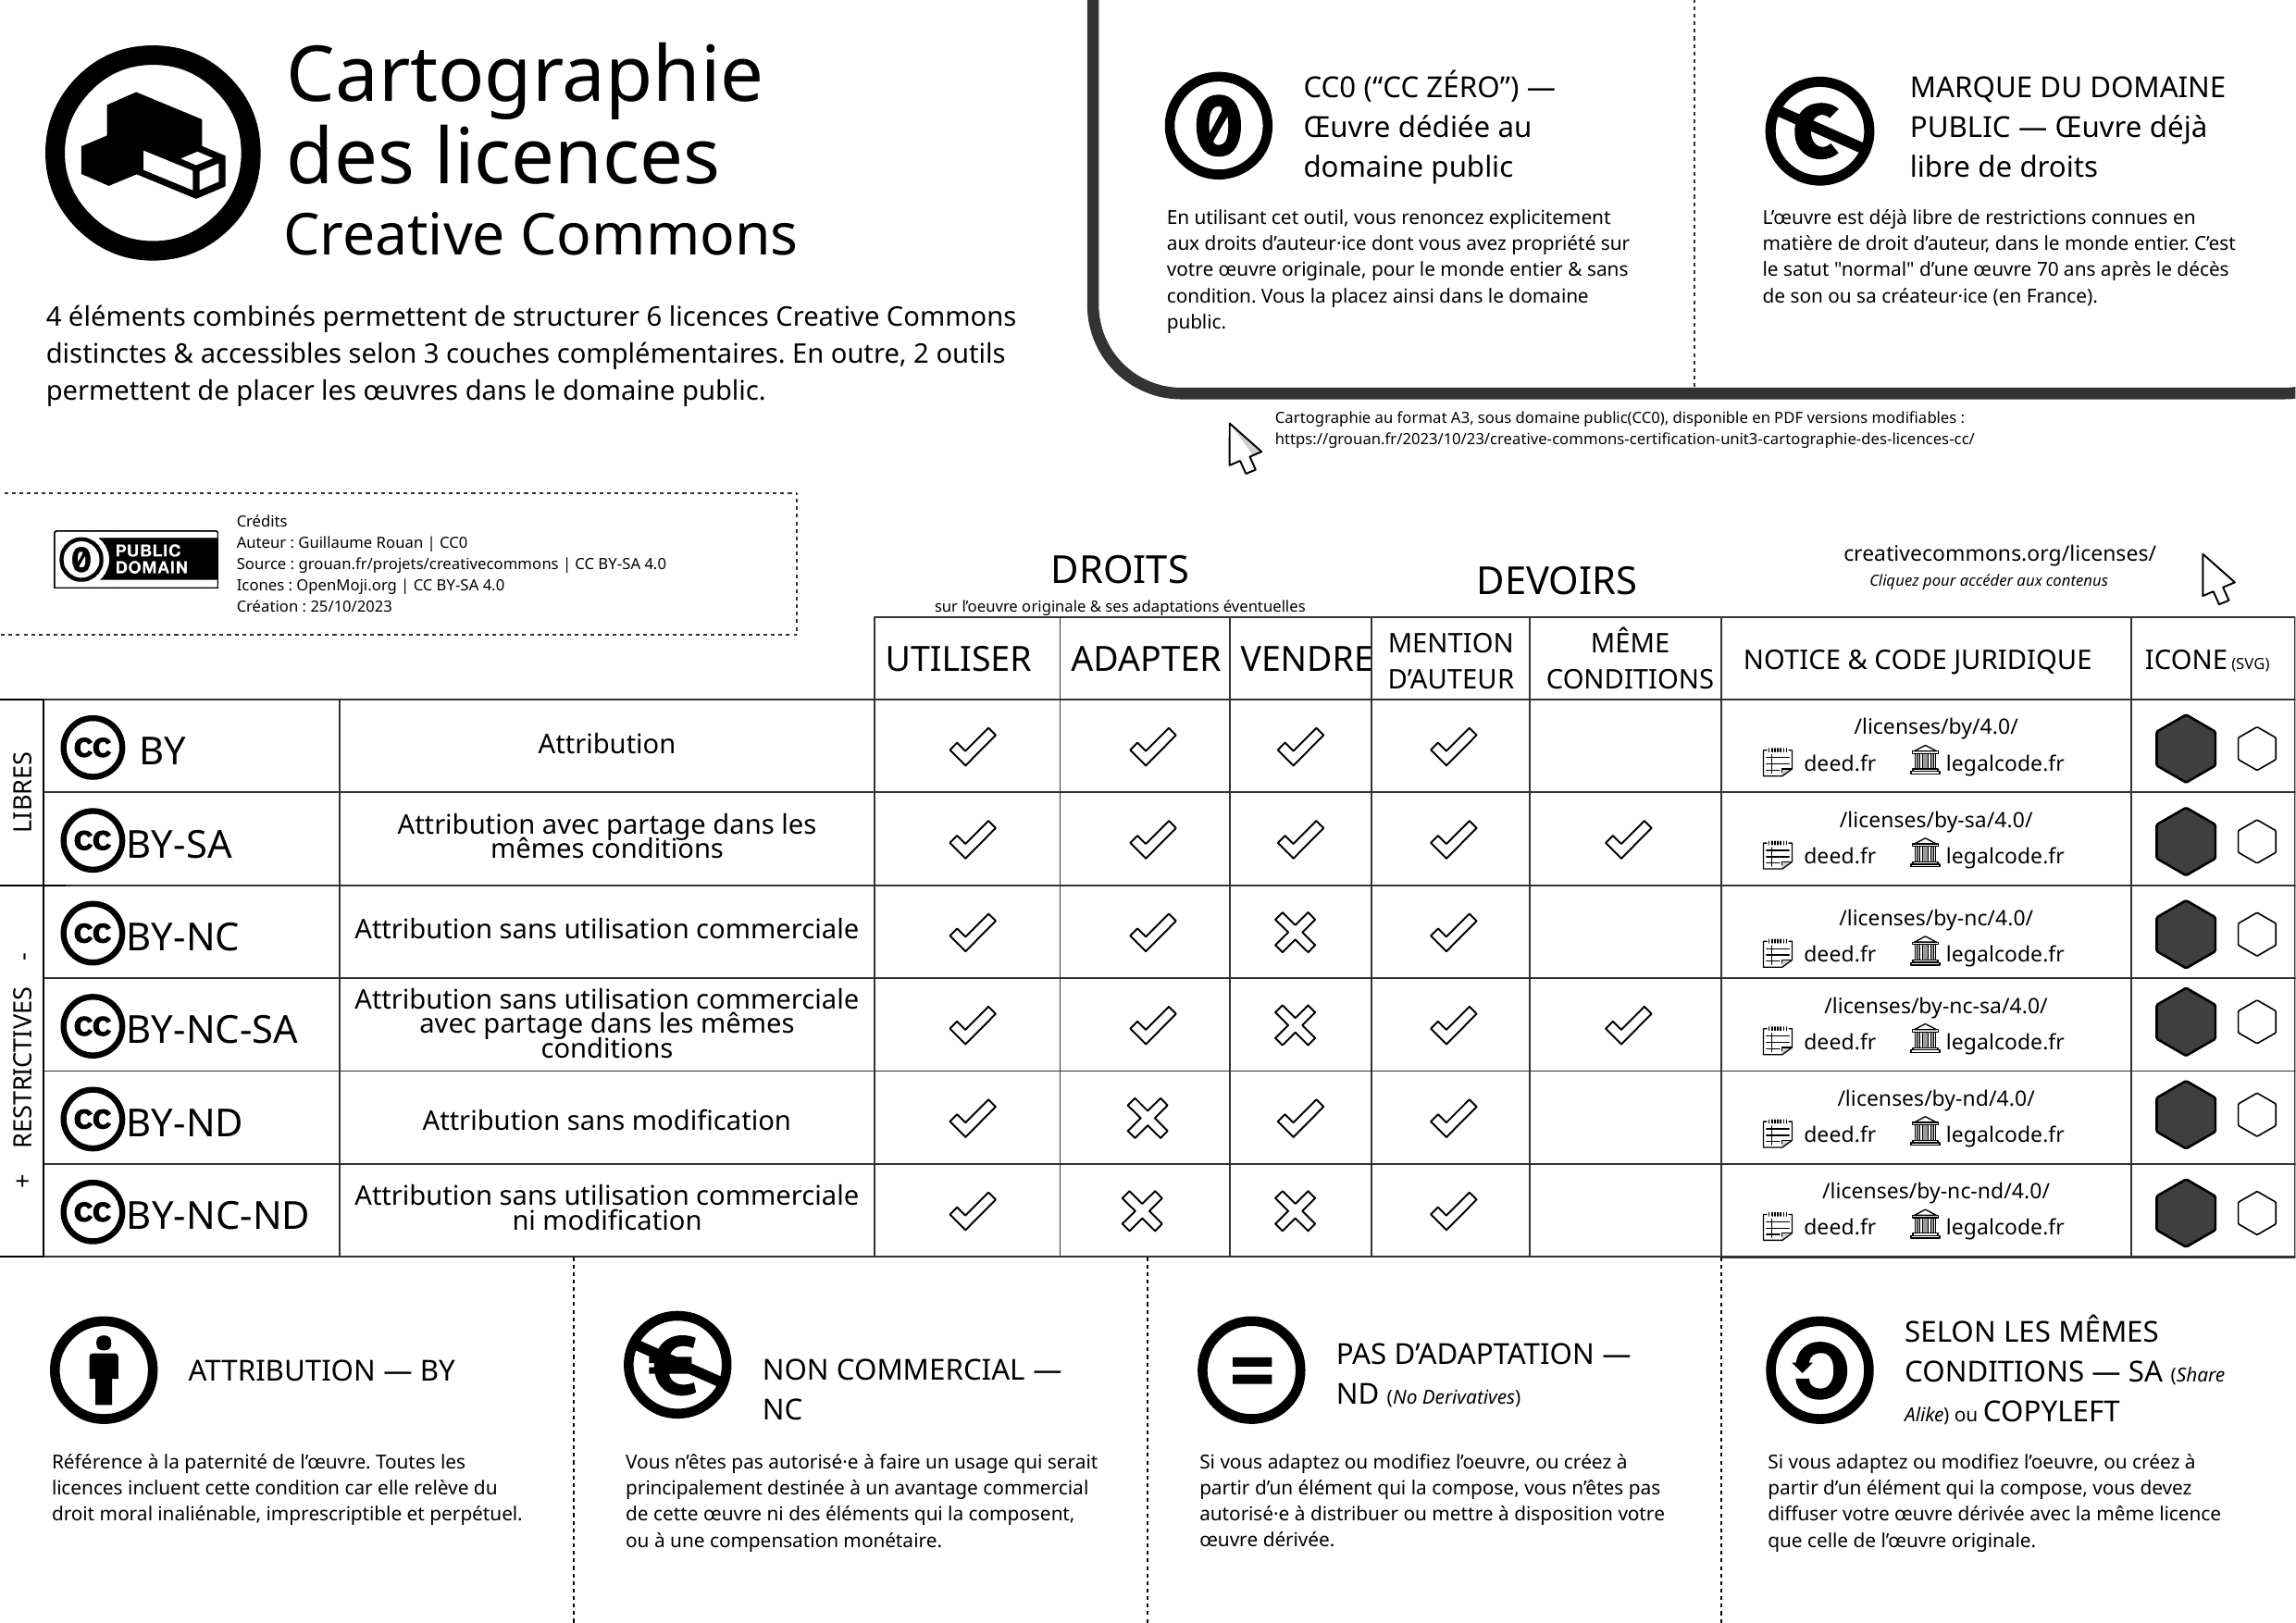

Cartographie
des licences
CC0 (“CC ZÉRO”) — Œuvre dédiée au domaine public
MARQUE DU DOMAINE PUBLIC — Œuvre déjà libre de droits
Creative Commons
En utilisant cet outil, vous renoncez explicitement aux droits d’auteur·ice dont vous avez propriété sur votre œuvre originale, pour le monde entier & sans condition. Vous la placez ainsi dans le domaine public.
L’œuvre est déjà libre de restrictions connues en matière de droit d’auteur, dans le monde entier. C’est le satut "normal" d’une œuvre 70 ans après le décès de son ou sa créateur·ice (en France).
4 éléments combinés permettent de structurer 6 licences Creative Commons distinctes & accessibles selon 3 couches complémentaires. En outre, 2 outils permettent de placer les œuvres dans le domaine public.
Cartographie au format A3, sous domaine public(CC0), disponible en PDF versions modifiables :
https://grouan.fr/2023/10/23/creative-commons-certification-unit3-cartographie-des-licences-cc/
Crédits
Auteur : Guillaume Rouan | CC0
Source : grouan.fr/projets/creativecommons | CC BY-SA 4.0
Icones : OpenMoji.org | CC BY-SA 4.0
Création : 25/10/2023
creativecommons.org/licenses/
DROITS
sur l’oeuvre originale & ses adaptations éventuelles
DEVOIRS
Cliquez pour accéder aux contenus
MENTION D’AUTEUR
MÊME CONDITIONS
UTILISER
ADAPTER
VENDRE
NOTICE & CODE JURIDIQUE
ICONE (SVG)
Attribution
/licenses/by/4.0/
BY
deed.fr
legalcode.fr
LIBRES
Attribution avec partage dans les mêmes conditions
/licenses/by-sa/4.0/
CC BY-SA
deed.fr
legalcode.fr
Attribution sans utilisation commerciale
/licenses/by-nc/4.0/
CC BY-NC
deed.fr
legalcode.fr
/licenses/by-nc-sa/4.0/
Attribution sans utilisation commerciale avec partage dans les mêmes conditions
CC BY-NC-SA
deed.fr
legalcode.fr
+ RESTRICTIVES -
/licenses/by-nd/4.0/
Attribution sans modification
CC BY-ND
deed.fr
legalcode.fr
/licenses/by-nc-nd/4.0/
Attribution sans utilisation commerciale ni modification
CC BY-NC-ND
deed.fr
legalcode.fr
SELON LES MÊMES CONDITIONS — SA (Share Alike) ou COPYLEFT
PAS D’ADAPTATION — ND (No Derivatives)
NON COMMERCIAL — NC
ATTRIBUTION — BY
Si vous adaptez ou modifiez l’oeuvre, ou créez à partir d’un élément qui la compose, vous n’êtes pas autorisé·e à distribuer ou mettre à disposition votre œuvre dérivée.
Référence à la paternité de l’œuvre. Toutes les licences incluent cette condition car elle relève du droit moral inaliénable, imprescriptible et perpétuel.
Si vous adaptez ou modifiez l’oeuvre, ou créez à partir d’un élément qui la compose, vous devez diffuser votre œuvre dérivée avec la même licence que celle de l’œuvre originale.
Vous n’êtes pas autorisé·e à faire un usage qui serait principalement destinée à un avantage commercial de cette œuvre ni des éléments qui la composent, ou à une compensation monétaire.